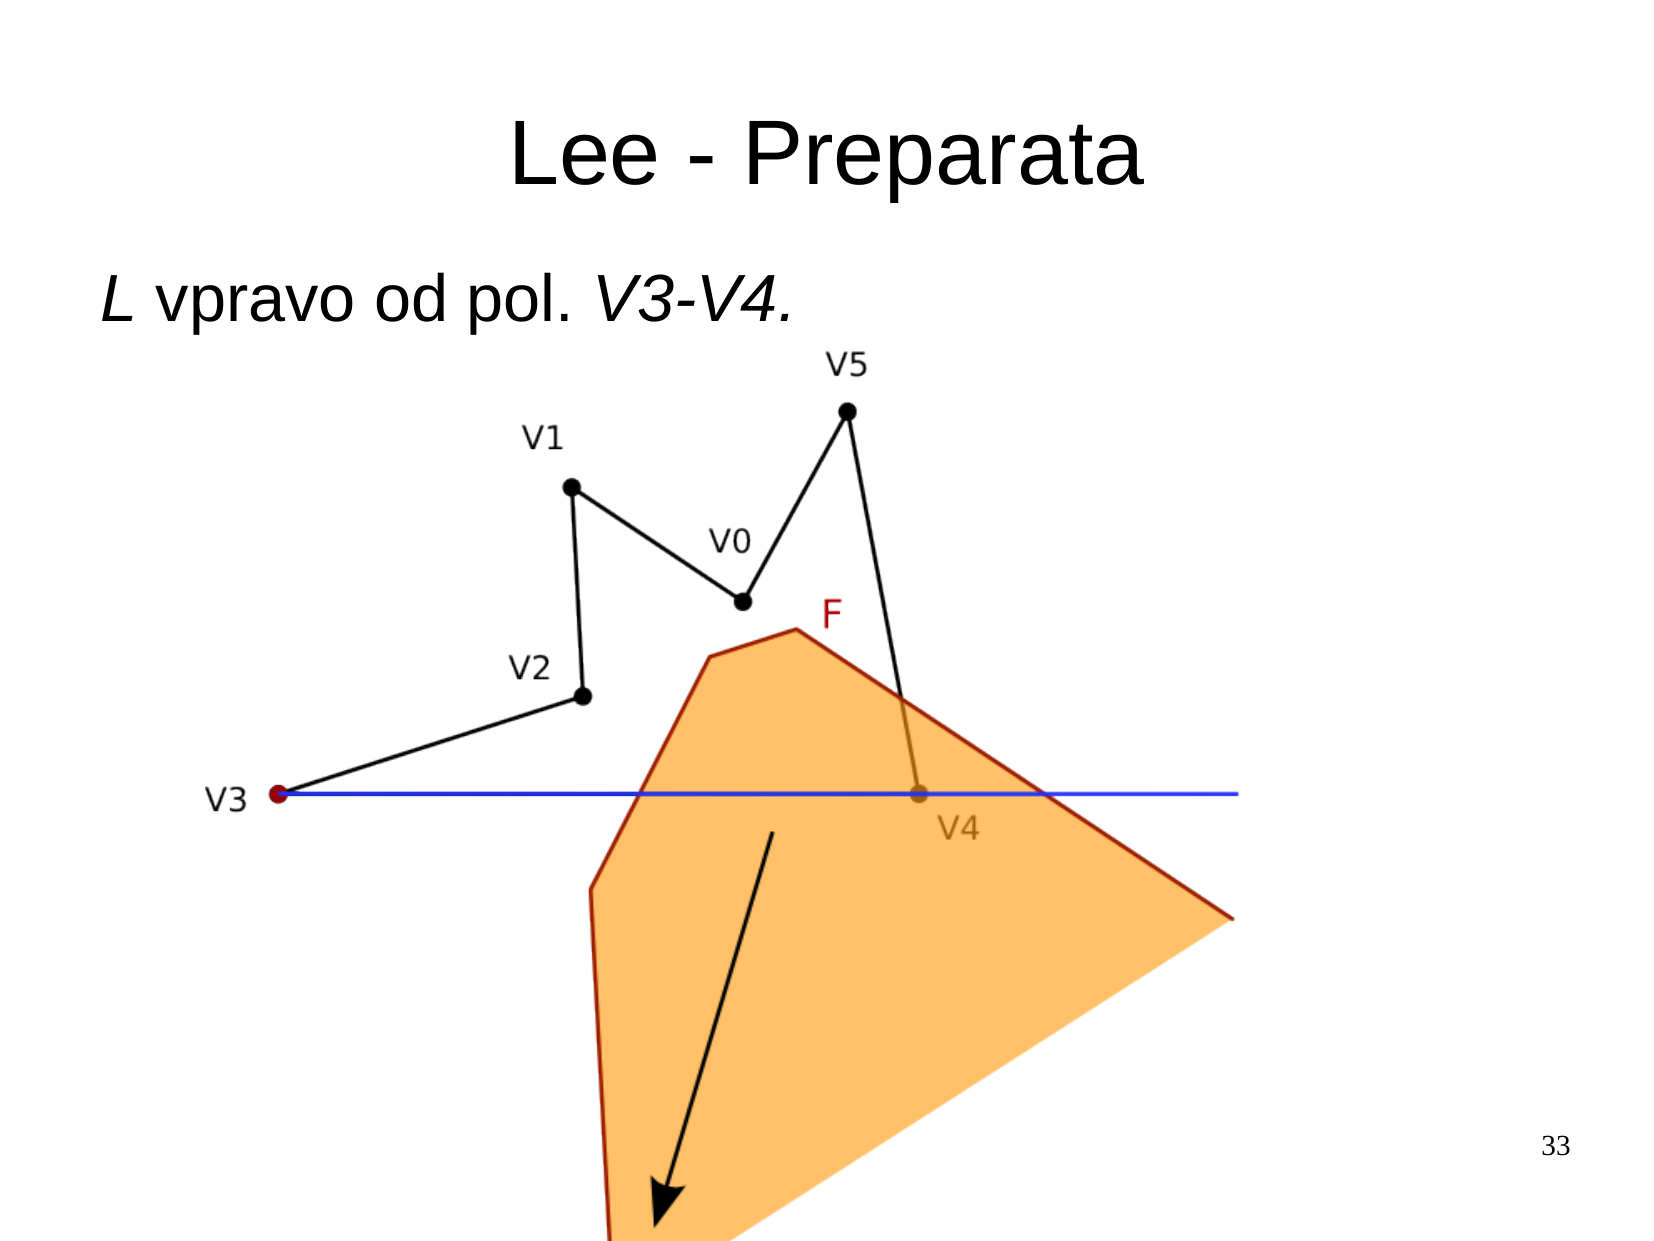

# Lee - Preparata
L vpravo od pol. V3-V4.
33